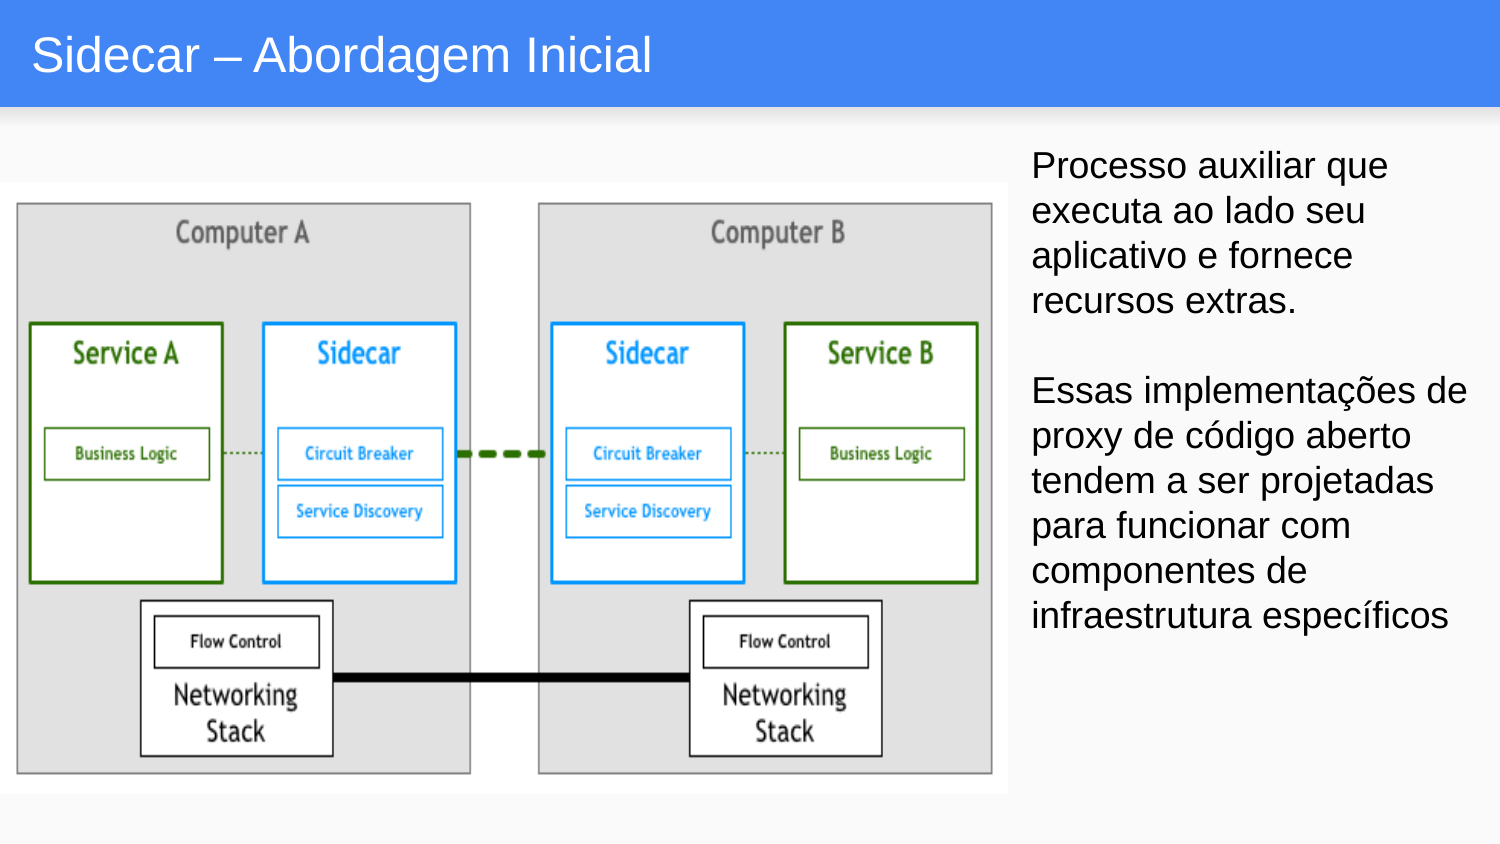

# Sidecar – Abordagem Inicial
Processo auxiliar que executa ao lado seu aplicativo e fornece recursos extras.
Essas implementações de proxy de código aberto tendem a ser projetadas para funcionar com componentes de infraestrutura específicos